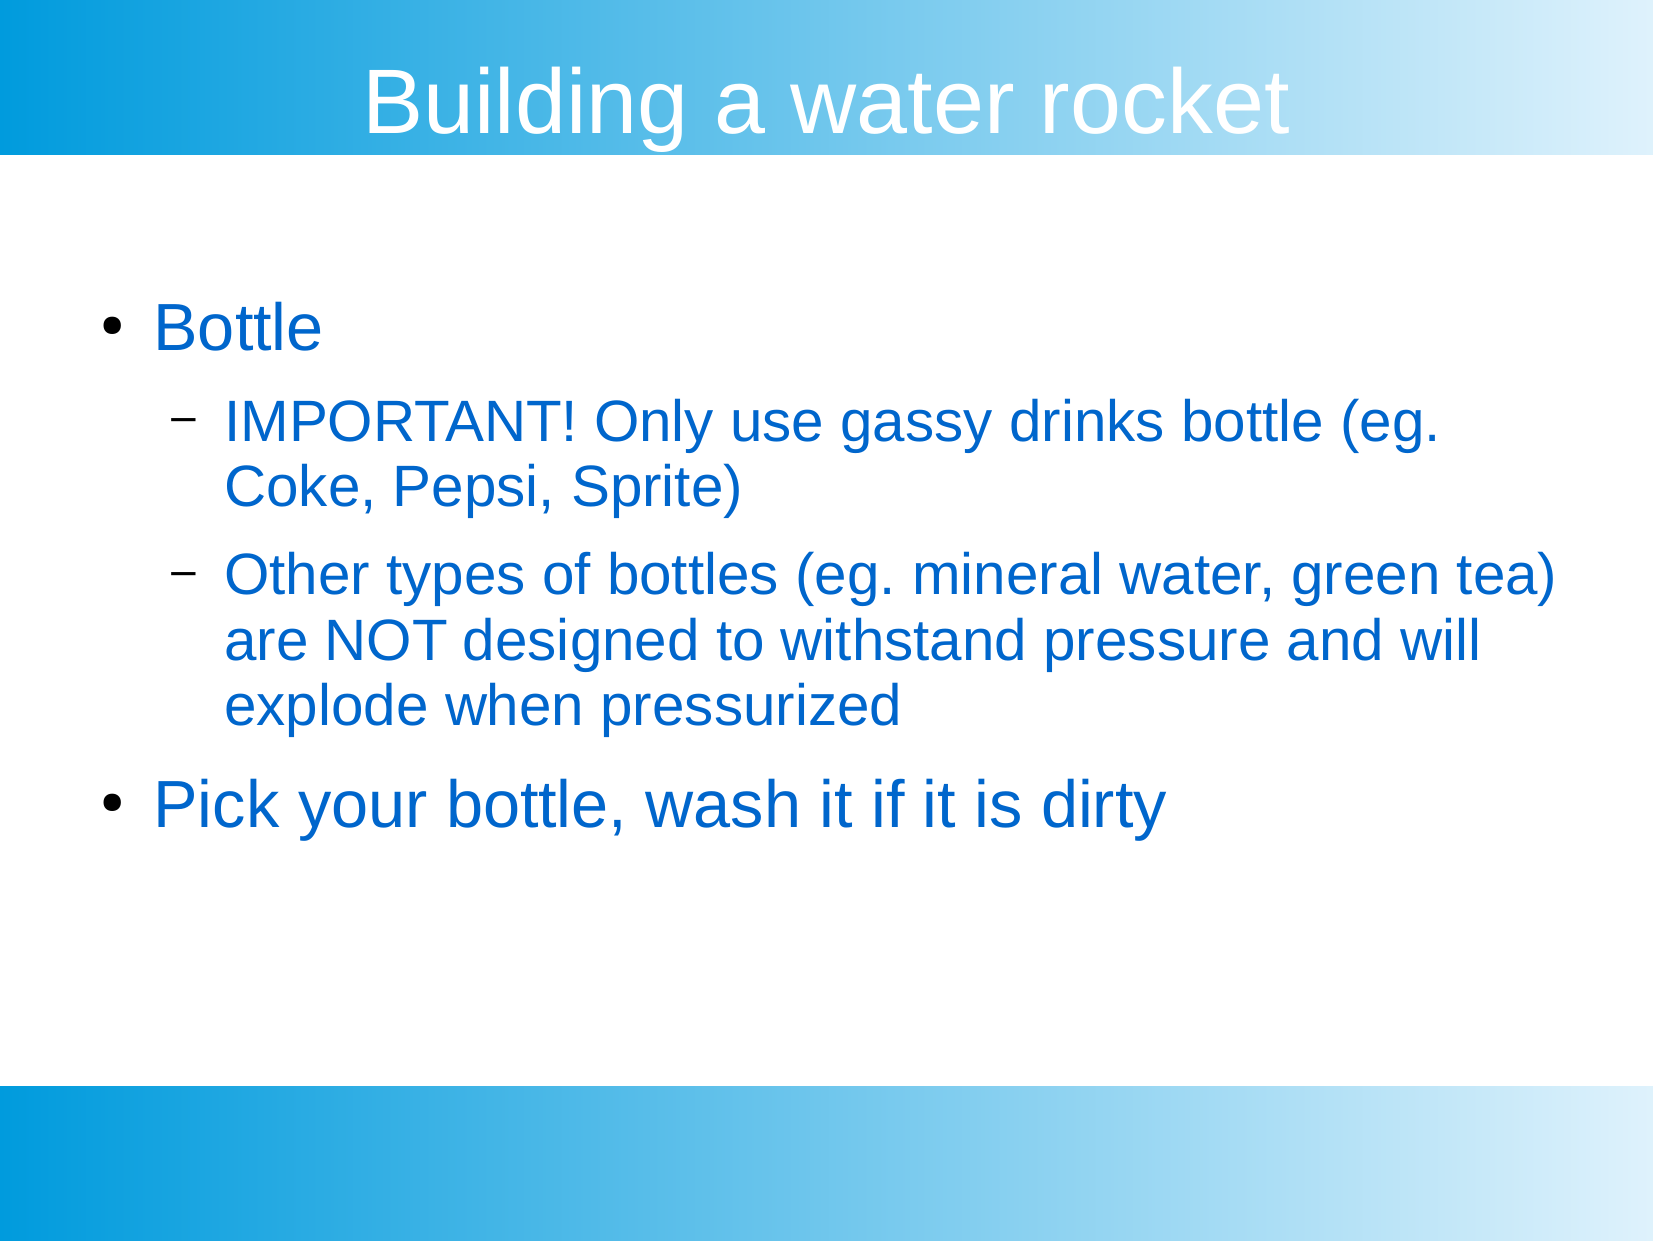

# Building a water rocket
Bottle
IMPORTANT! Only use gassy drinks bottle (eg. Coke, Pepsi, Sprite)
Other types of bottles (eg. mineral water, green tea) are NOT designed to withstand pressure and will explode when pressurized
Pick your bottle, wash it if it is dirty